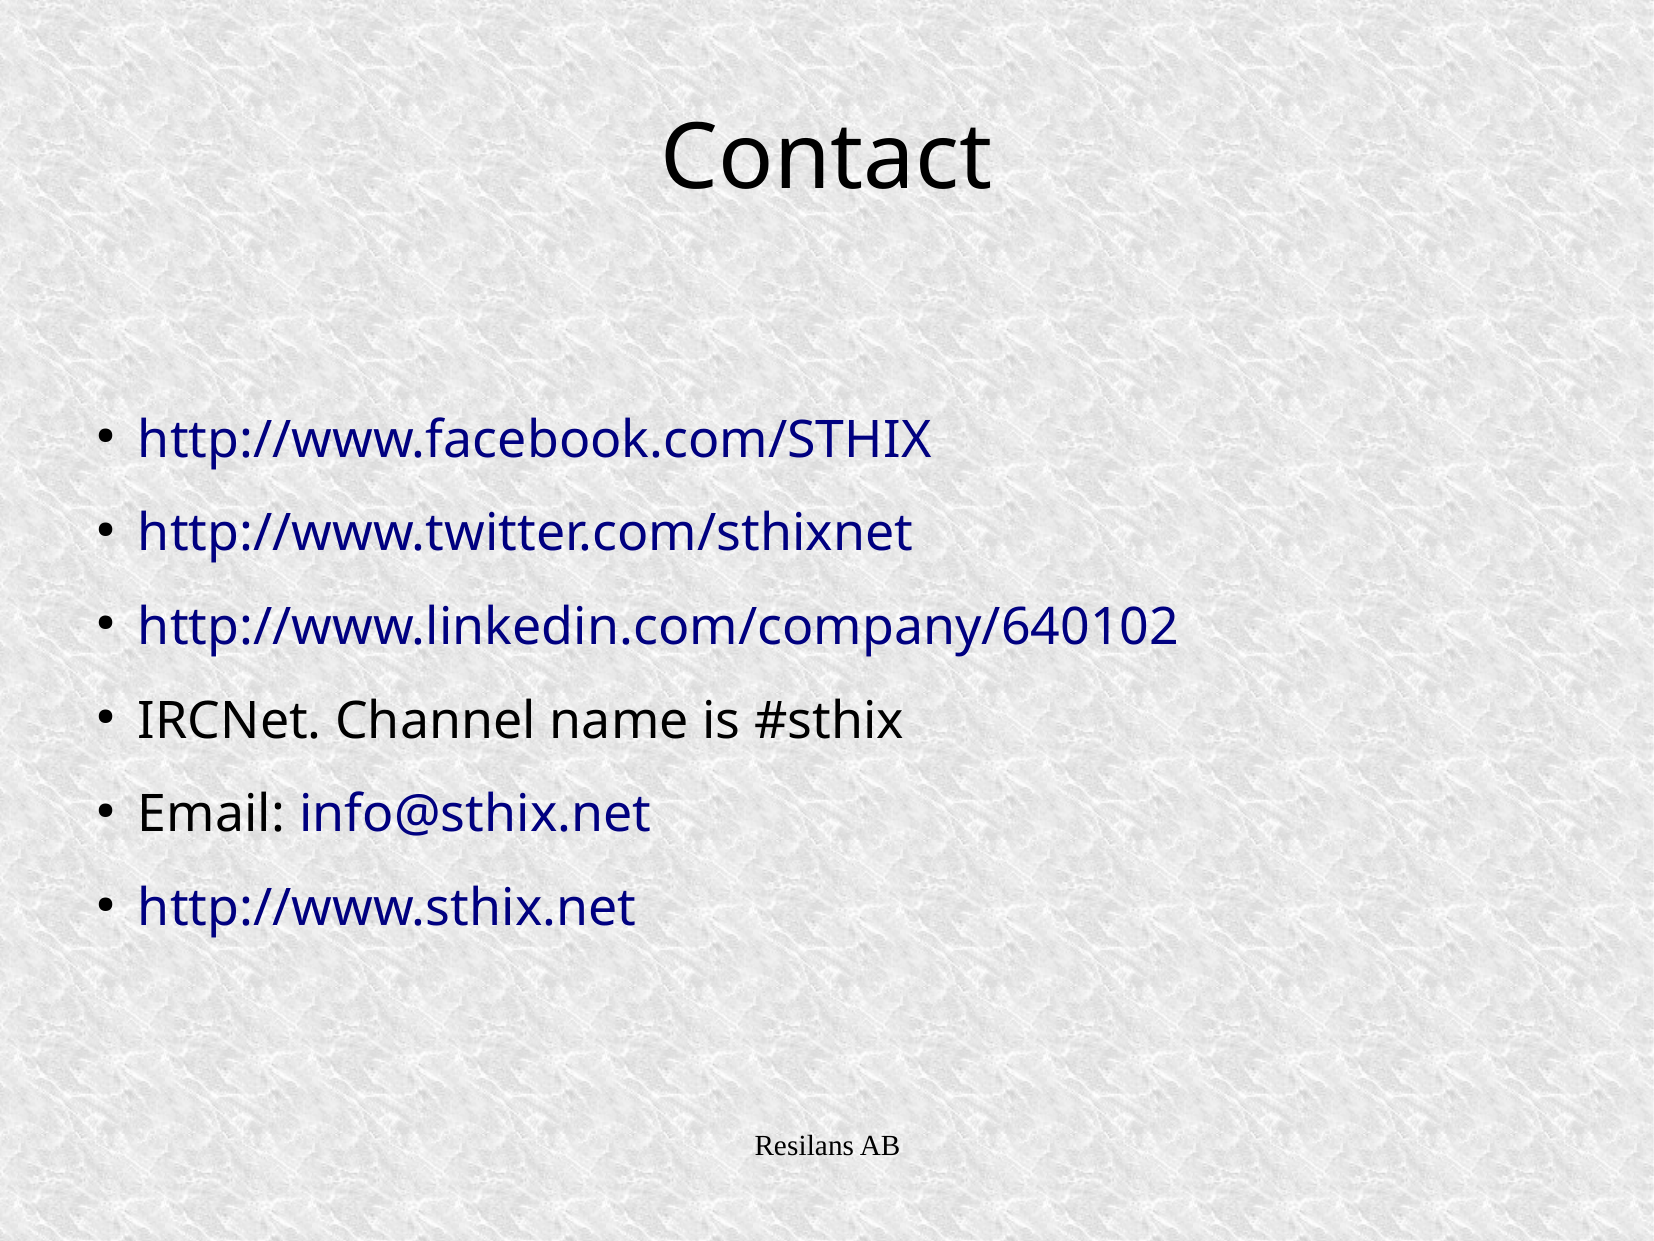

# Contact
http://www.facebook.com/STHIX
http://www.twitter.com/sthixnet
http://www.linkedin.com/company/640102
IRCNet. Channel name is #sthix
Email: info@sthix.net
http://www.sthix.net
Resilans AB